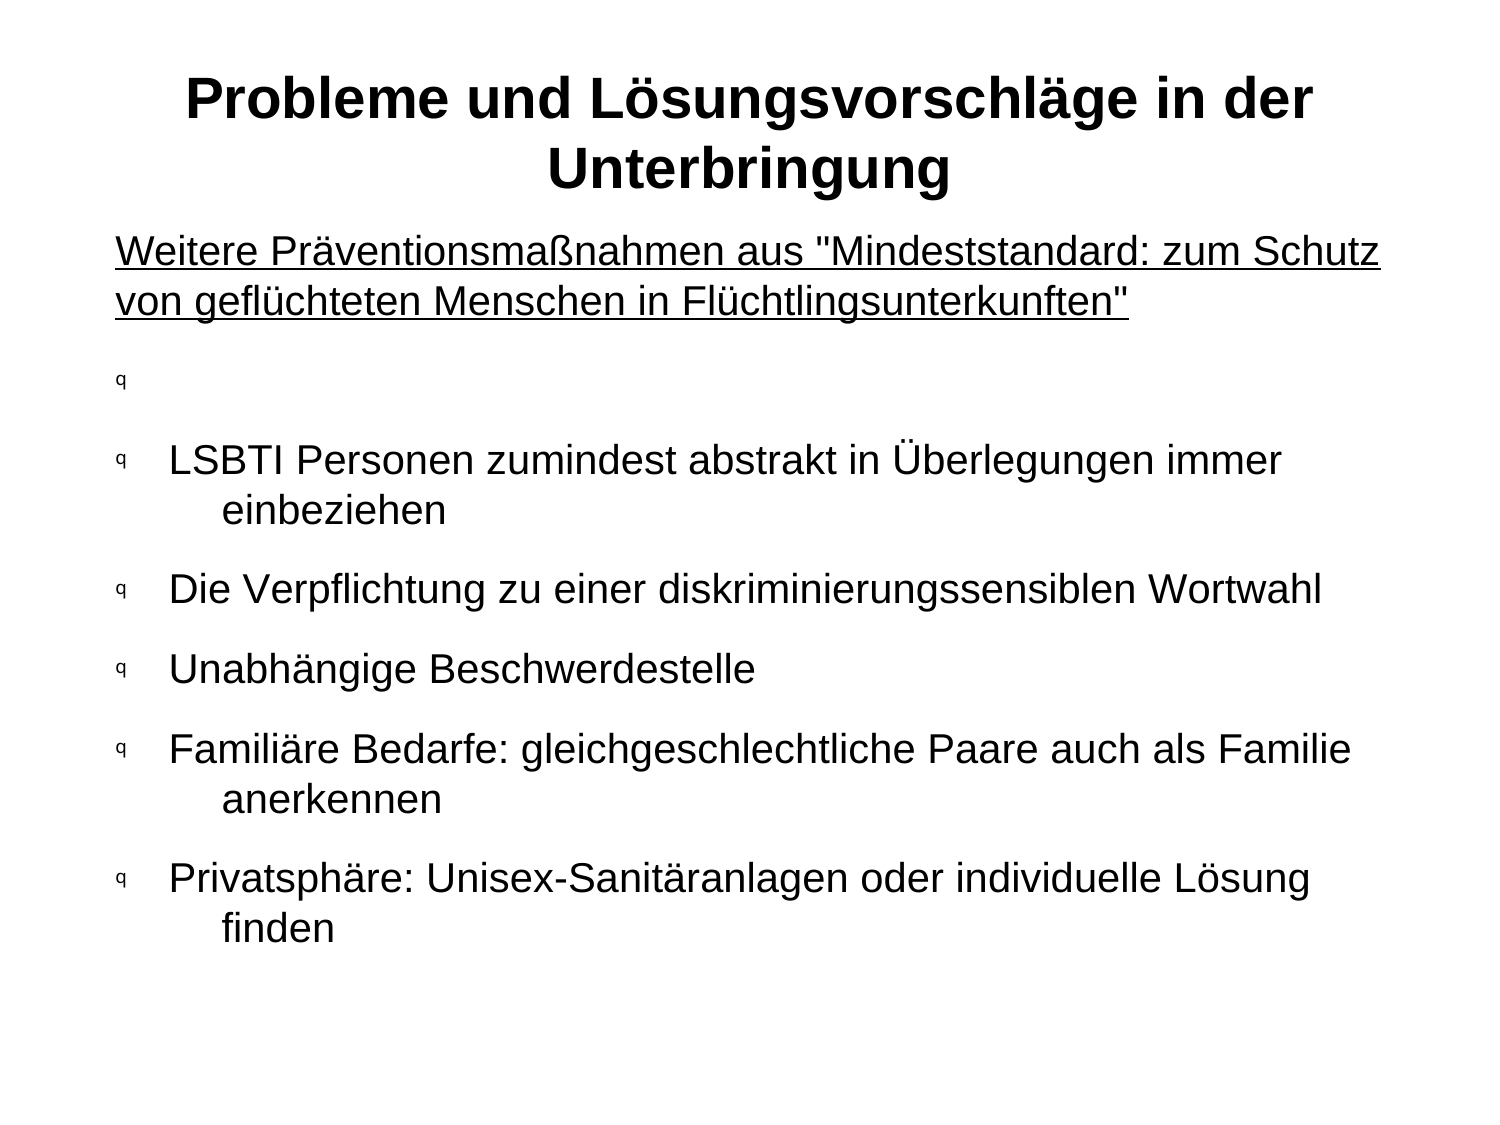

# Probleme und Lösungsvorschläge in der Unterbringung
Weitere Präventionsmaßnahmen aus "Mindeststandard: zum Schutz von geflüchteten Menschen in Flüchtlingsunterkunften"
LSBTI Personen zumindest abstrakt in Überlegungen immer einbeziehen
Die Verpflichtung zu einer diskriminierungssensiblen Wortwahl
Unabhängige Beschwerdestelle
Familiäre Bedarfe: gleichgeschlechtliche Paare auch als Familie anerkennen
Privatsphäre: Unisex-Sanitäranlagen oder individuelle Lösung finden